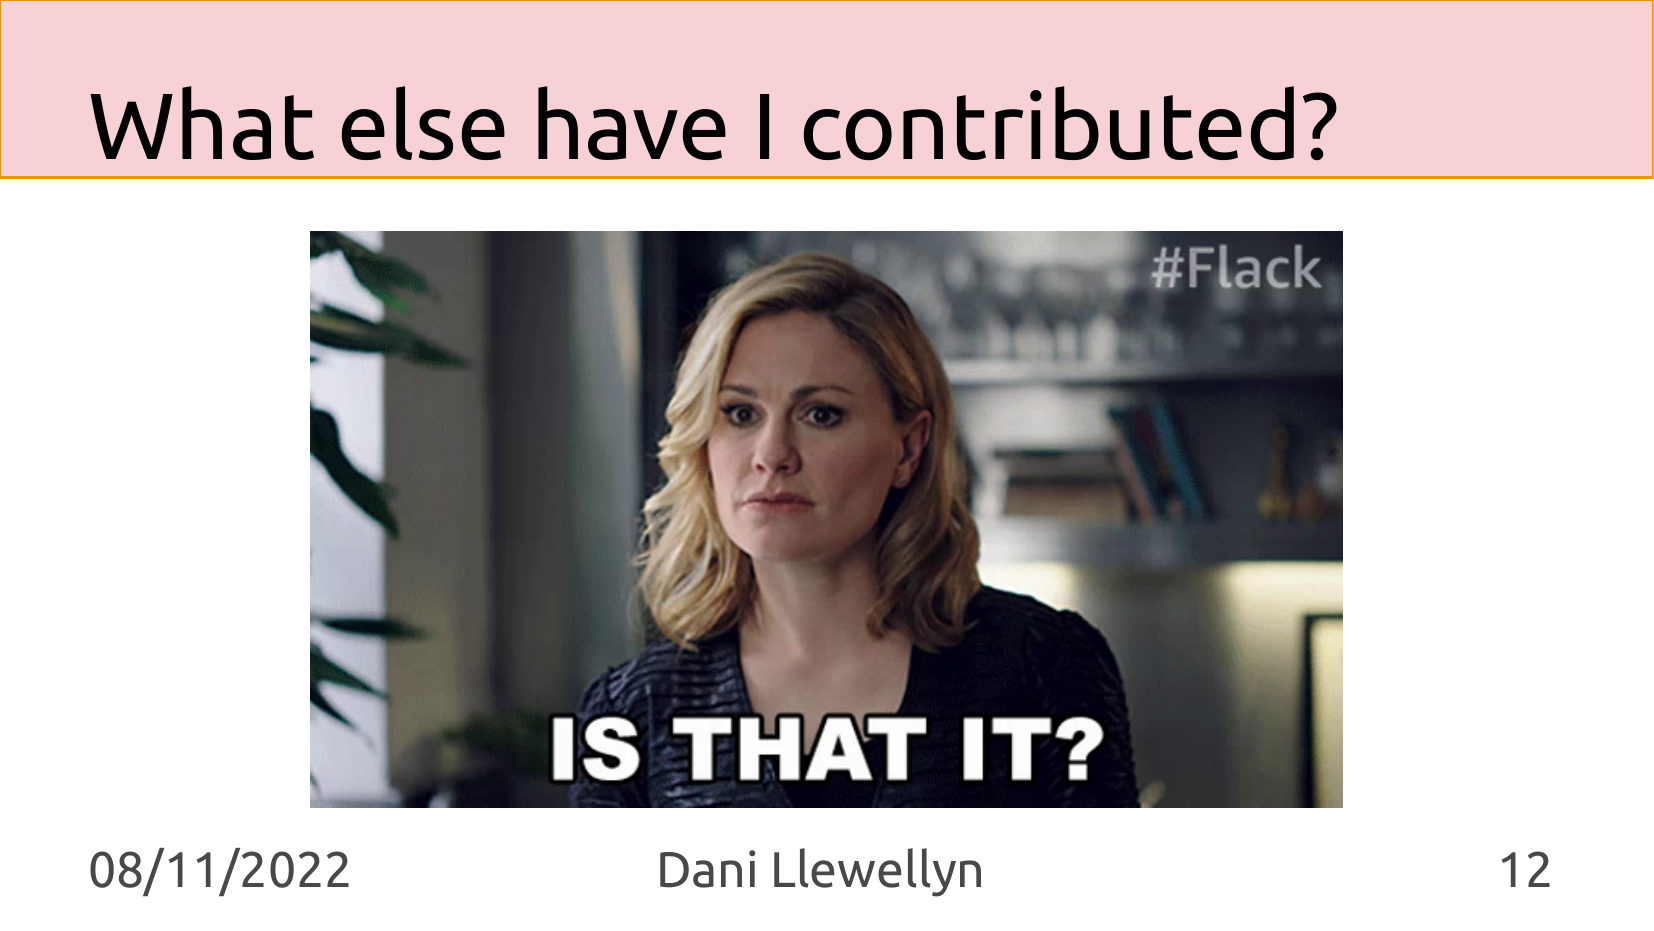

# What else have I contributed?
08/11/2022
Dani Llewellyn
12